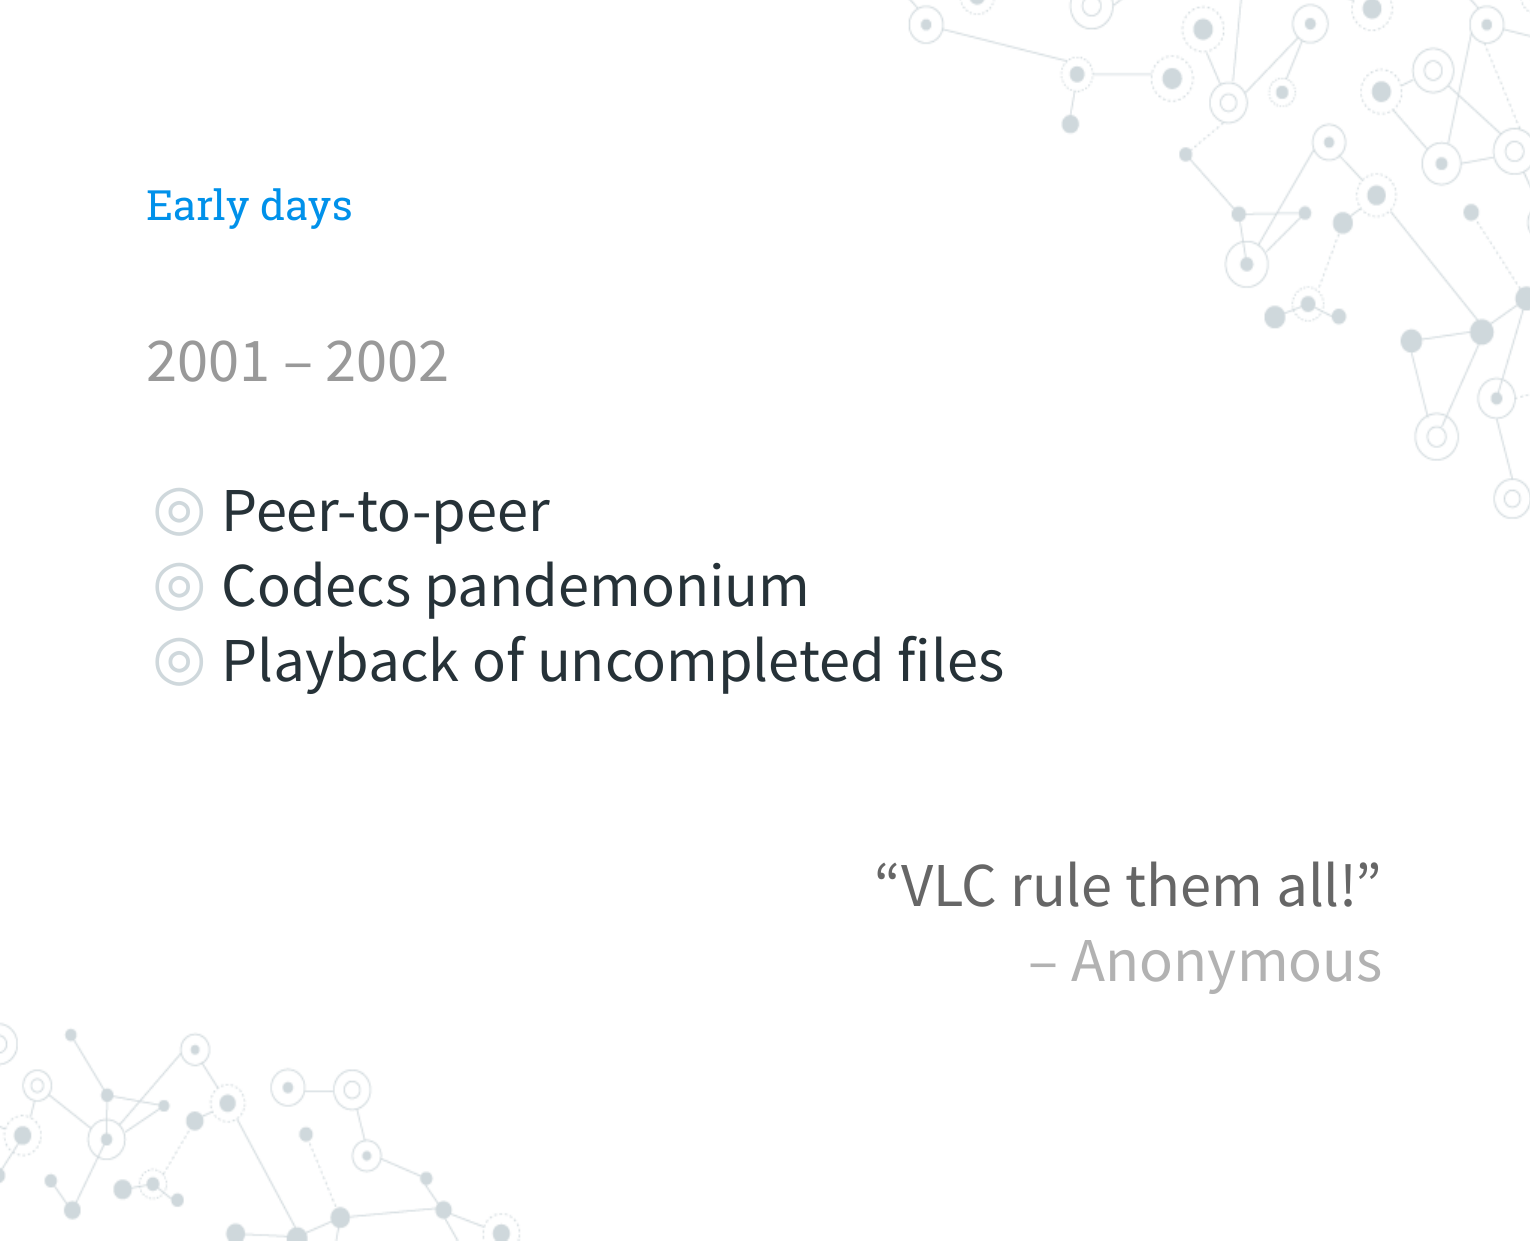

# Early days
2001 – 2002
Peer-to-peer
Codecs pandemonium
Playback of uncompleted files
“VLC rule them all!”
– Anonymous